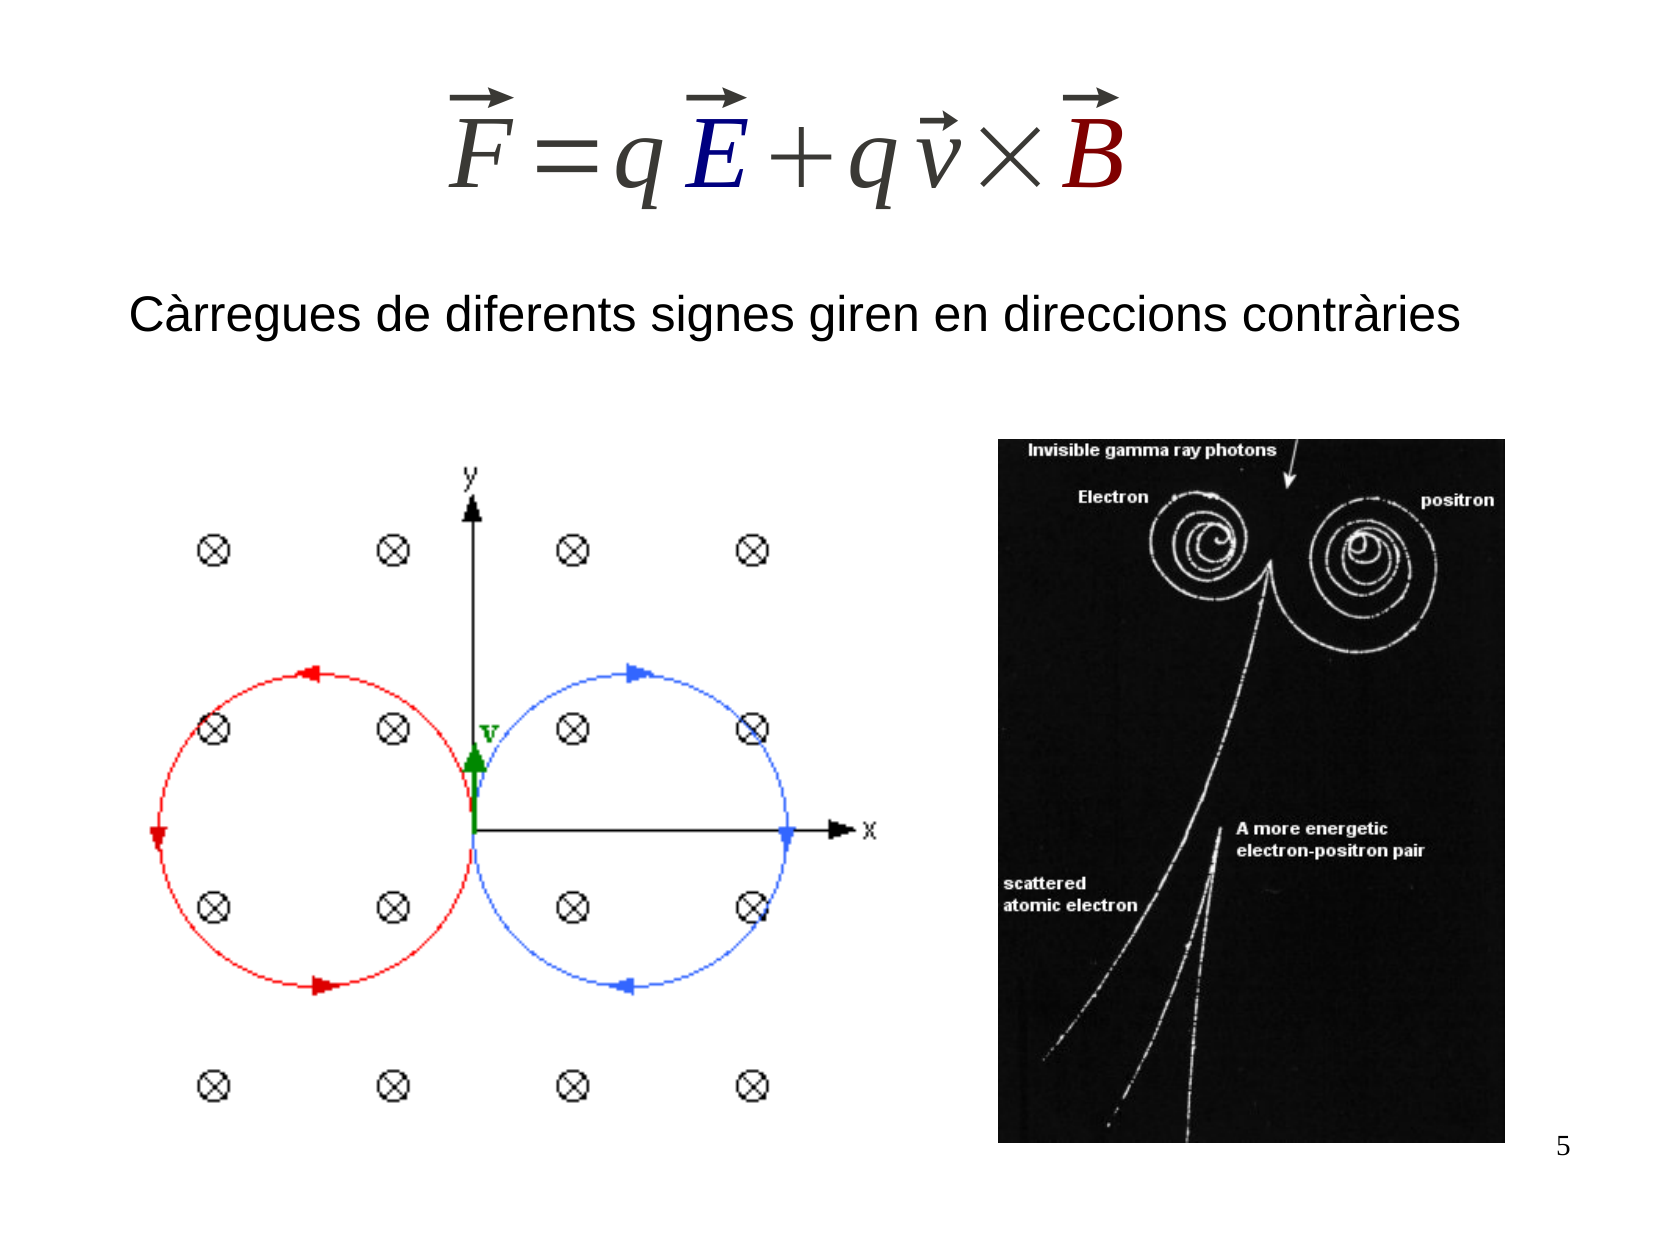

Càrregues de diferents signes giren en direccions contràries
5